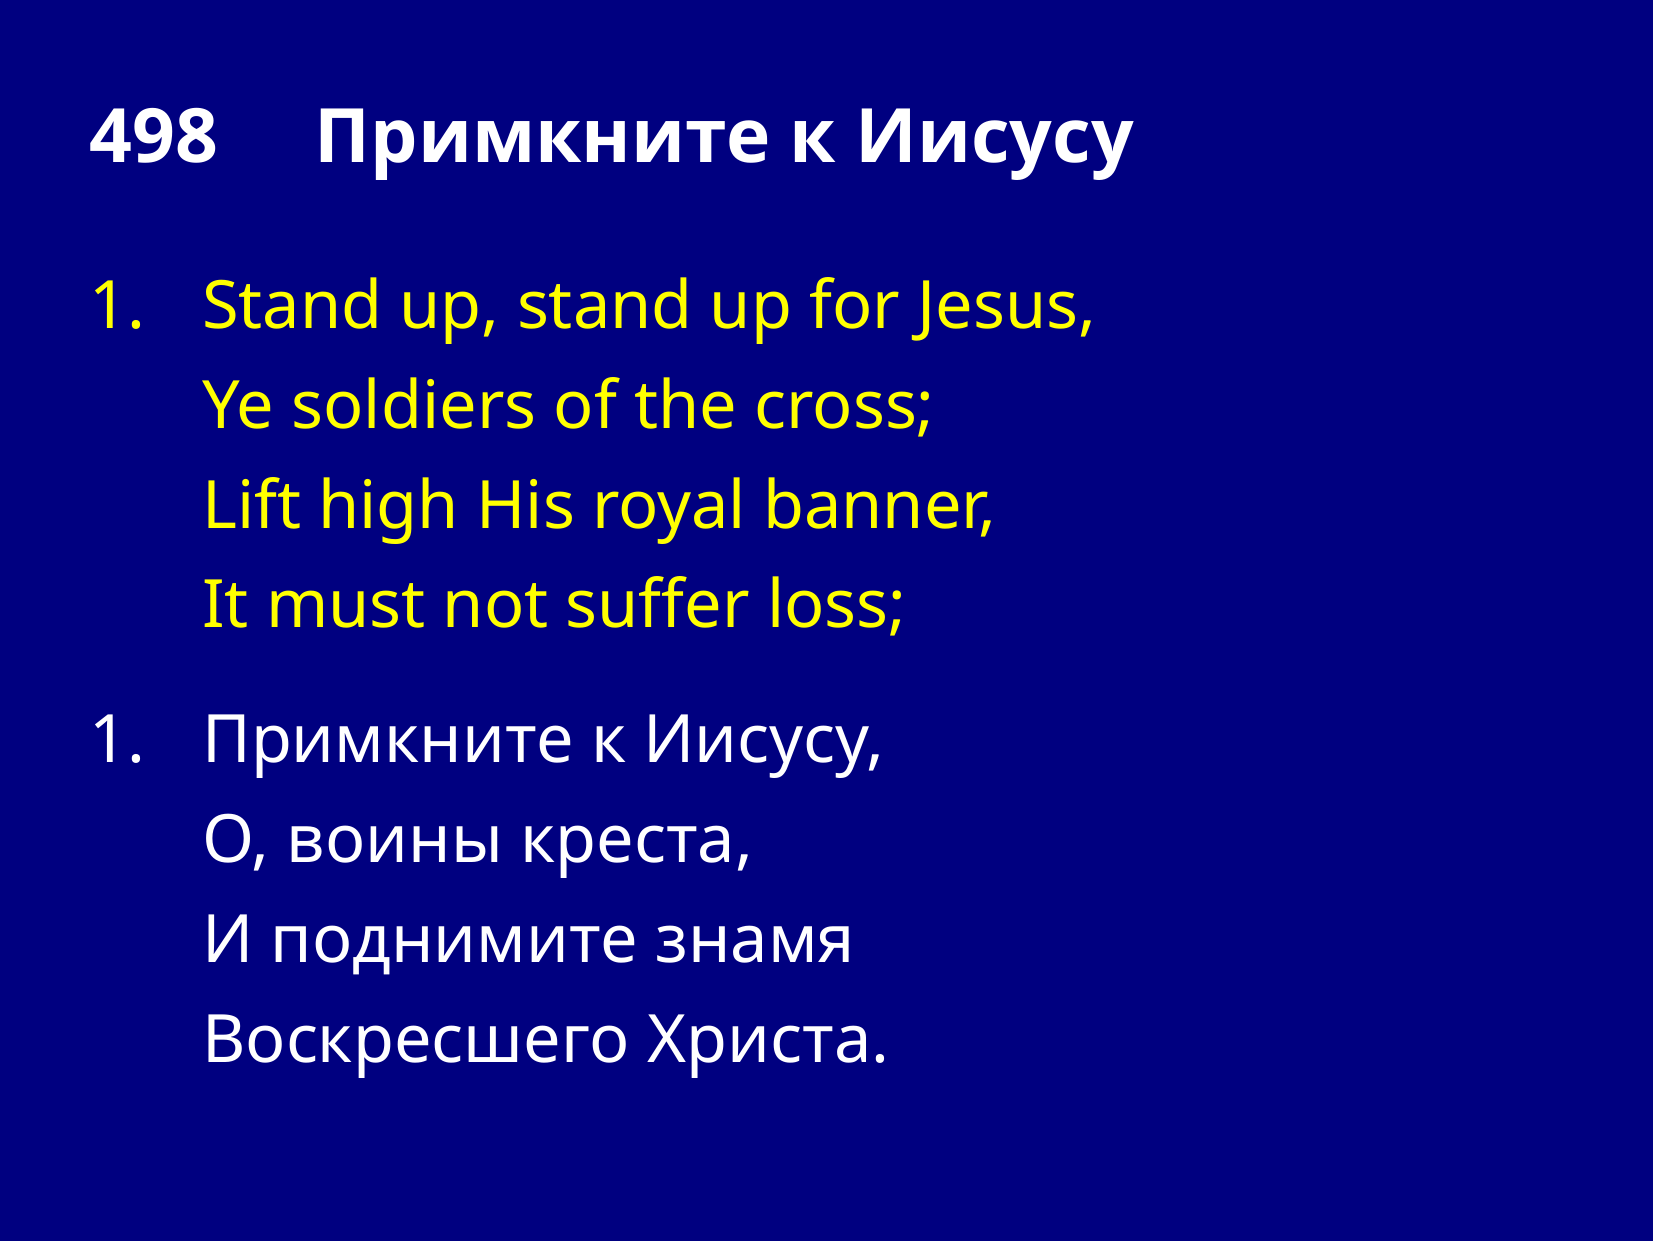

498	Примкните к Иисусу
1.	Stand up, stand up for Jesus,
	Ye soldiers of the cross;
	Lift high His royal banner,
	It must not suffer loss;
1.	Примкните к Иисусу,
	О, воины креста,
	И поднимите знамя
	Воскресшего Христа.